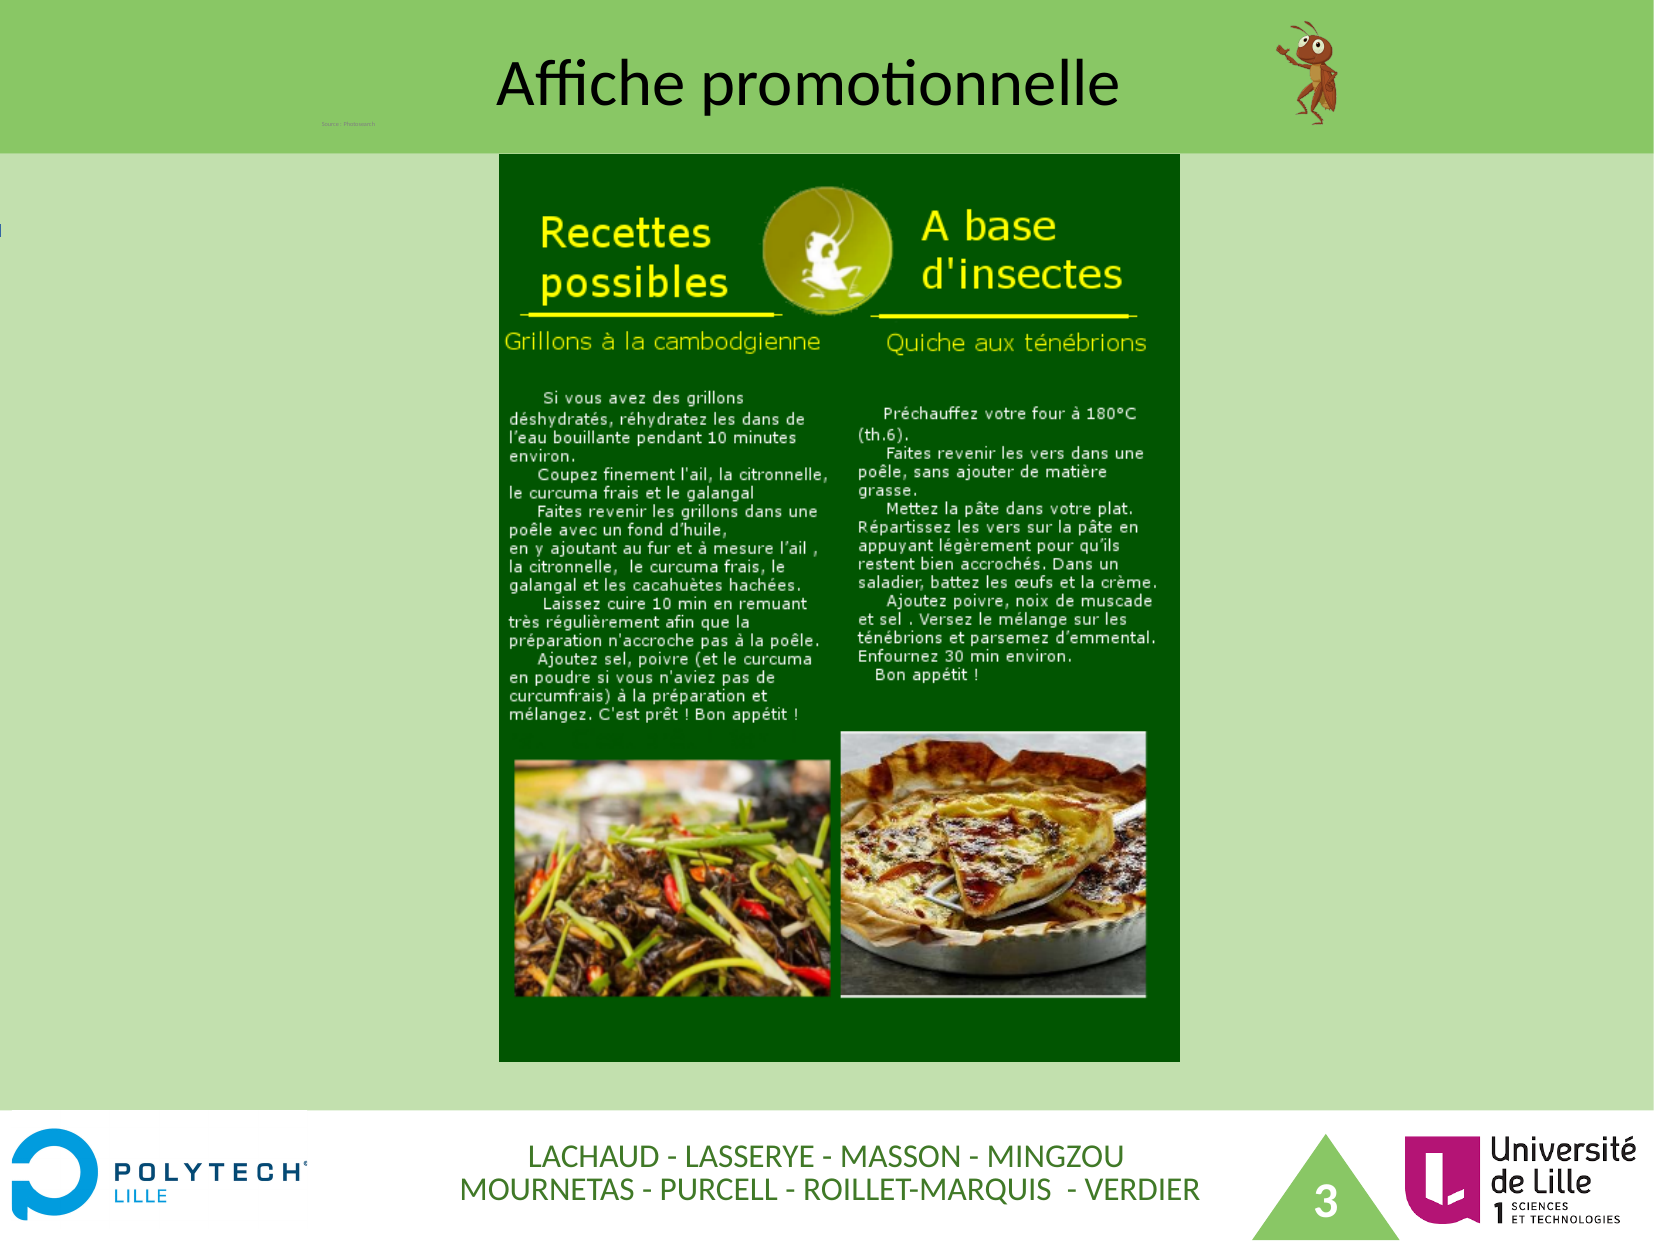

Affiche promotionnelle
Source : Photosearch
3
LACHAUD - LASSERYE - MASSON - MINGZOU
 MOURNETAS - PURCELL - ROILLET-MARQUIS - VERDIER